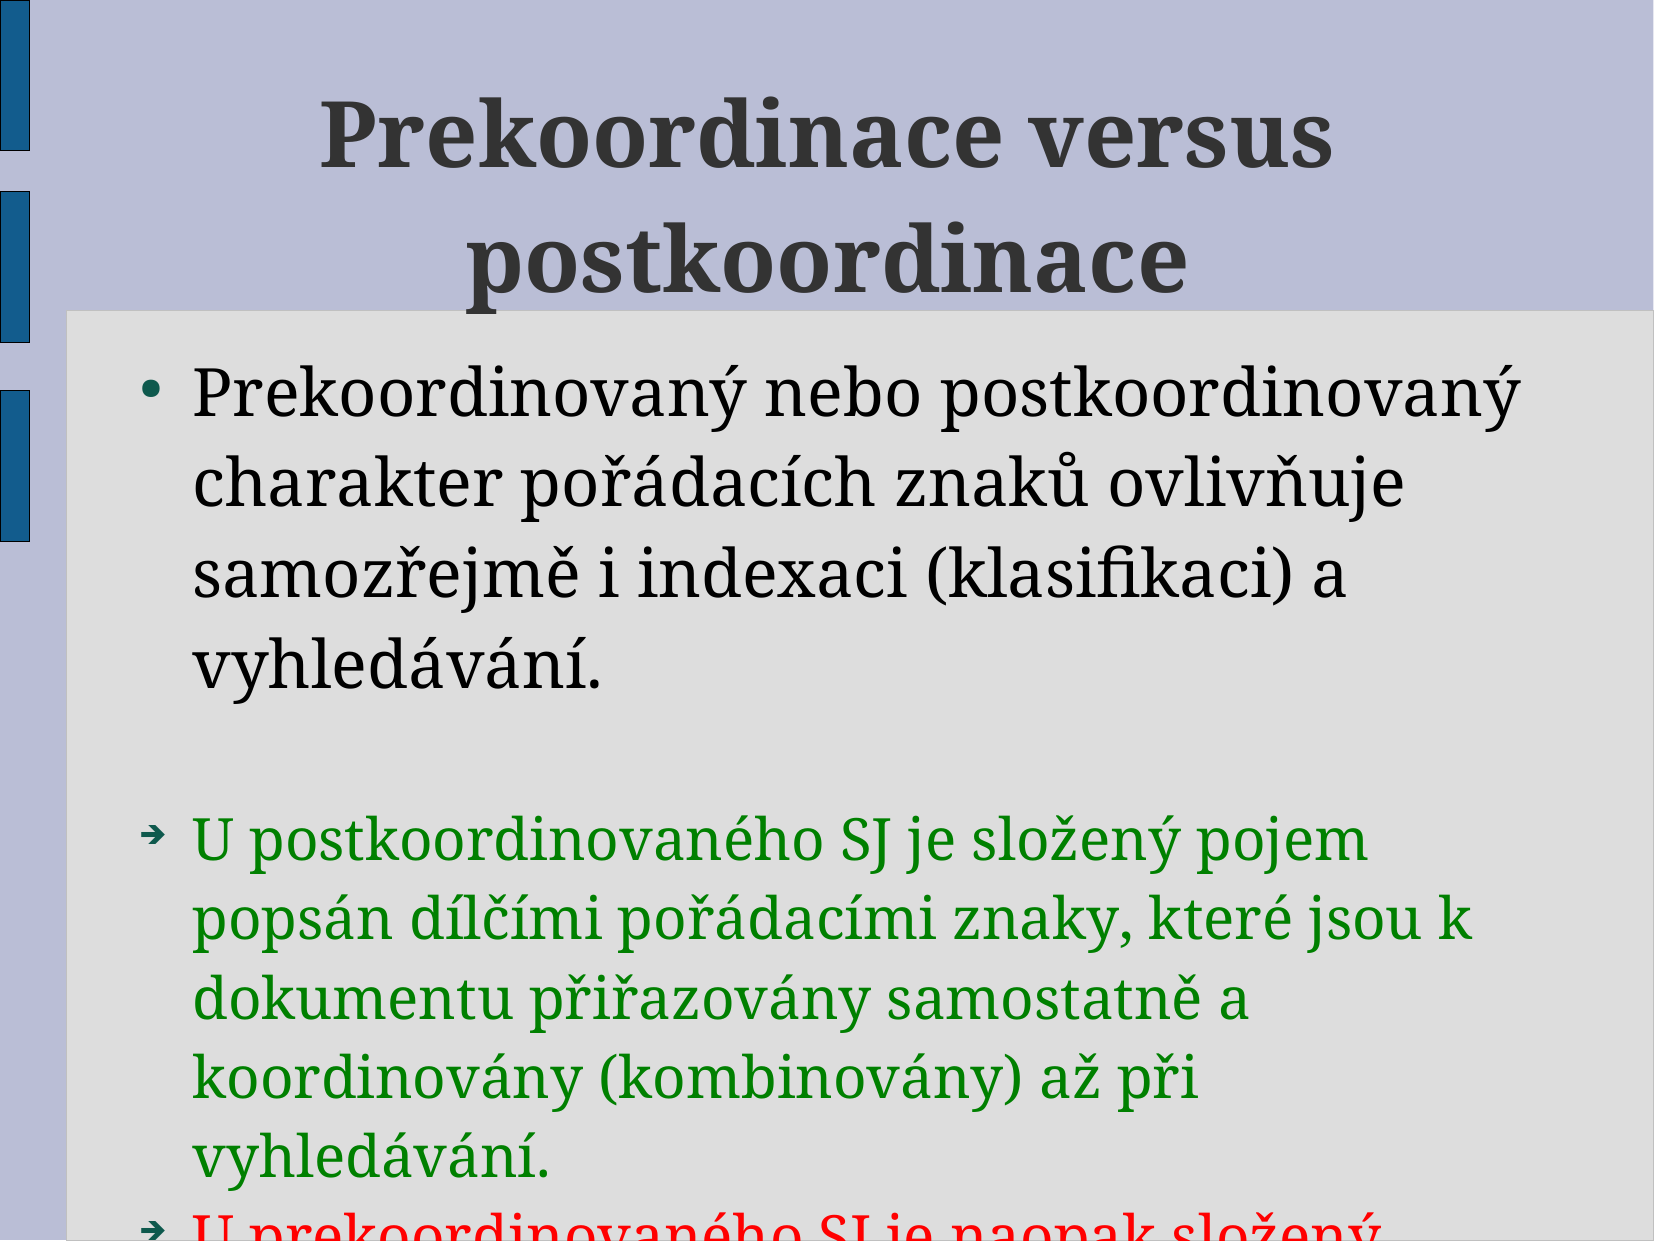

# Prekoordinace versus postkoordinace
Prekoordinovaný nebo postkoordinovaný charakter pořádacích znaků ovlivňuje samozřejmě i indexaci (klasifikaci) a vyhledávání.
U postkoordinovaného SJ je složený pojem popsán dílčími pořádacími znaky, které jsou k dokumentu přiřazovány samostatně a koordinovány (kombinovány) až při vyhledávání.
U prekoordinovaného SJ je naopak složený pojem vyjádřen jediným pořádacím znakem, který se použije jak pro indexaci, tak pro vyhledávání.